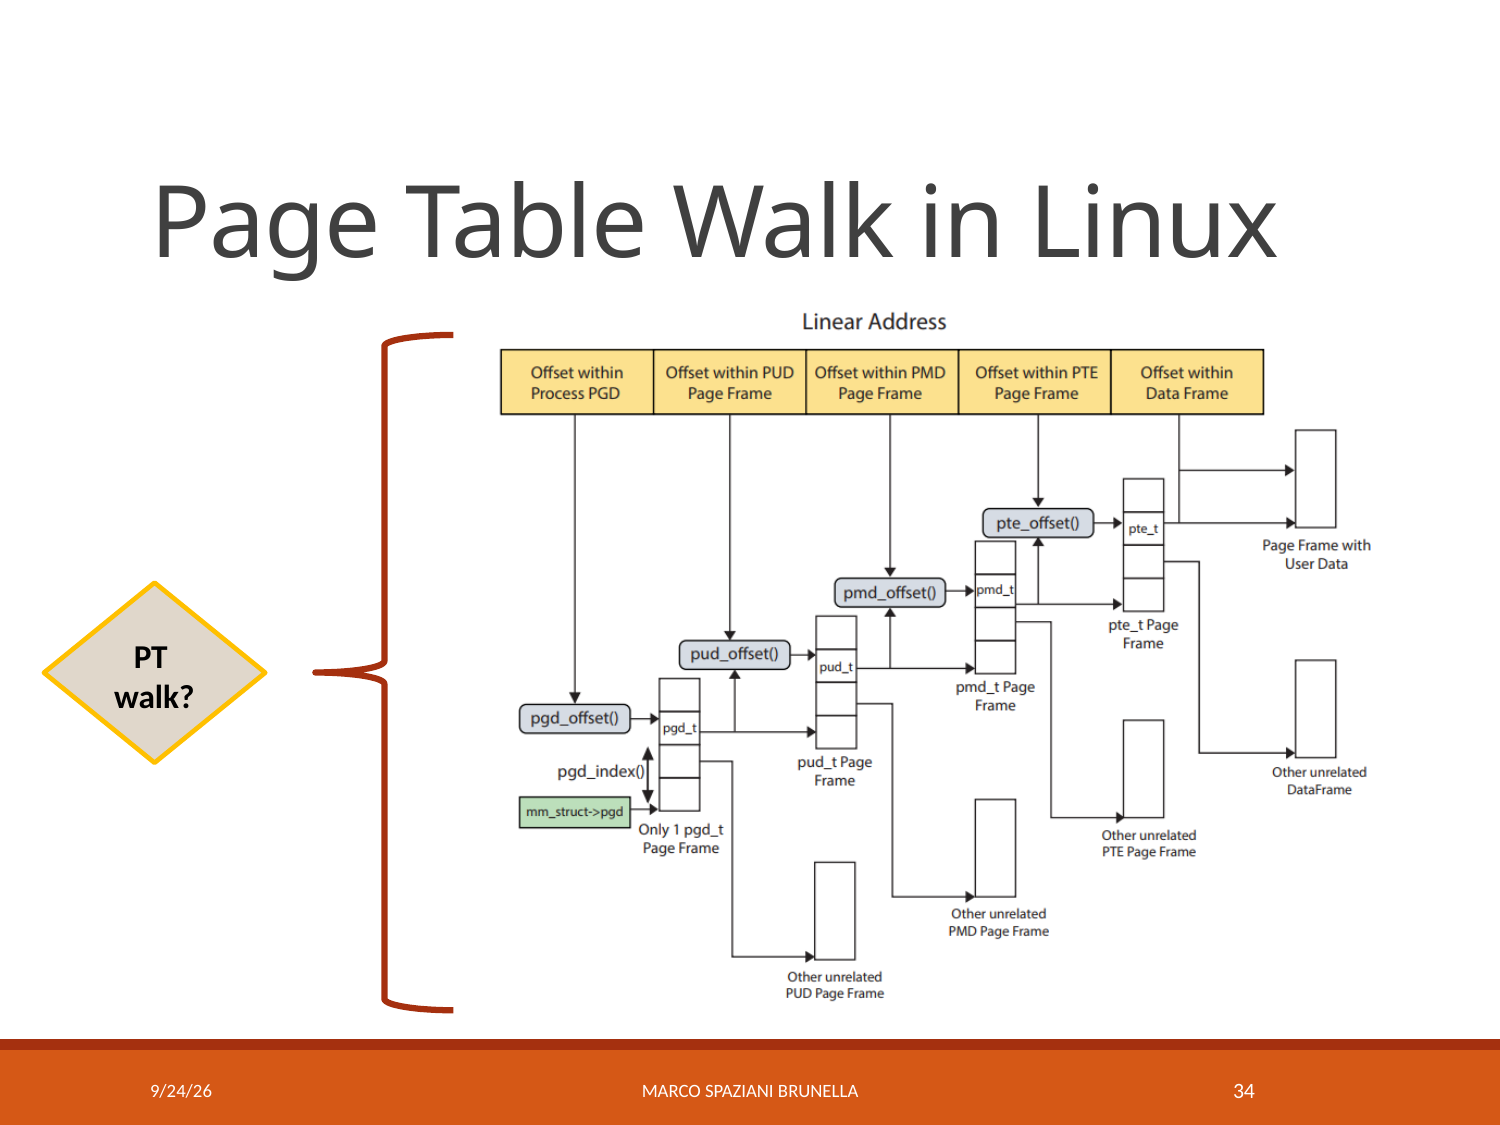

Page Table Walk in Linux
PT
walk?
Marco Spaziani Brunella